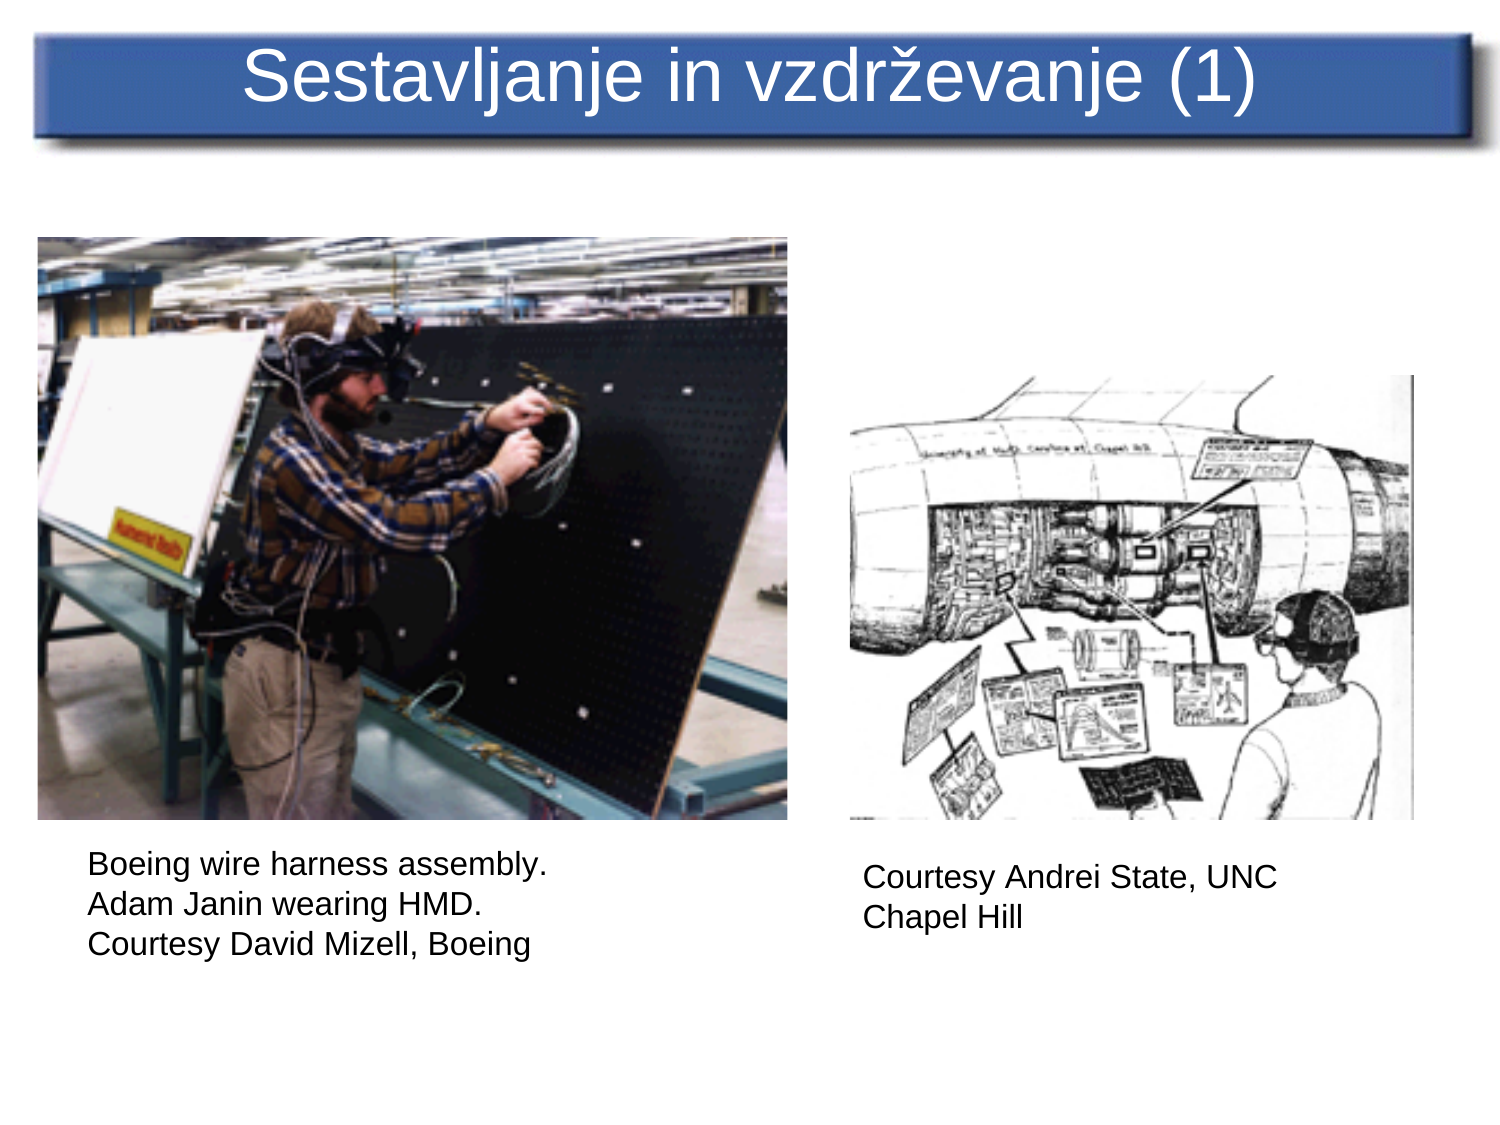

# Sestavljanje in vzdrževanje (1)
Boeing wire harness assembly.
Adam Janin wearing HMD.
Courtesy David Mizell, Boeing
Courtesy Andrei State, UNC
Chapel Hill